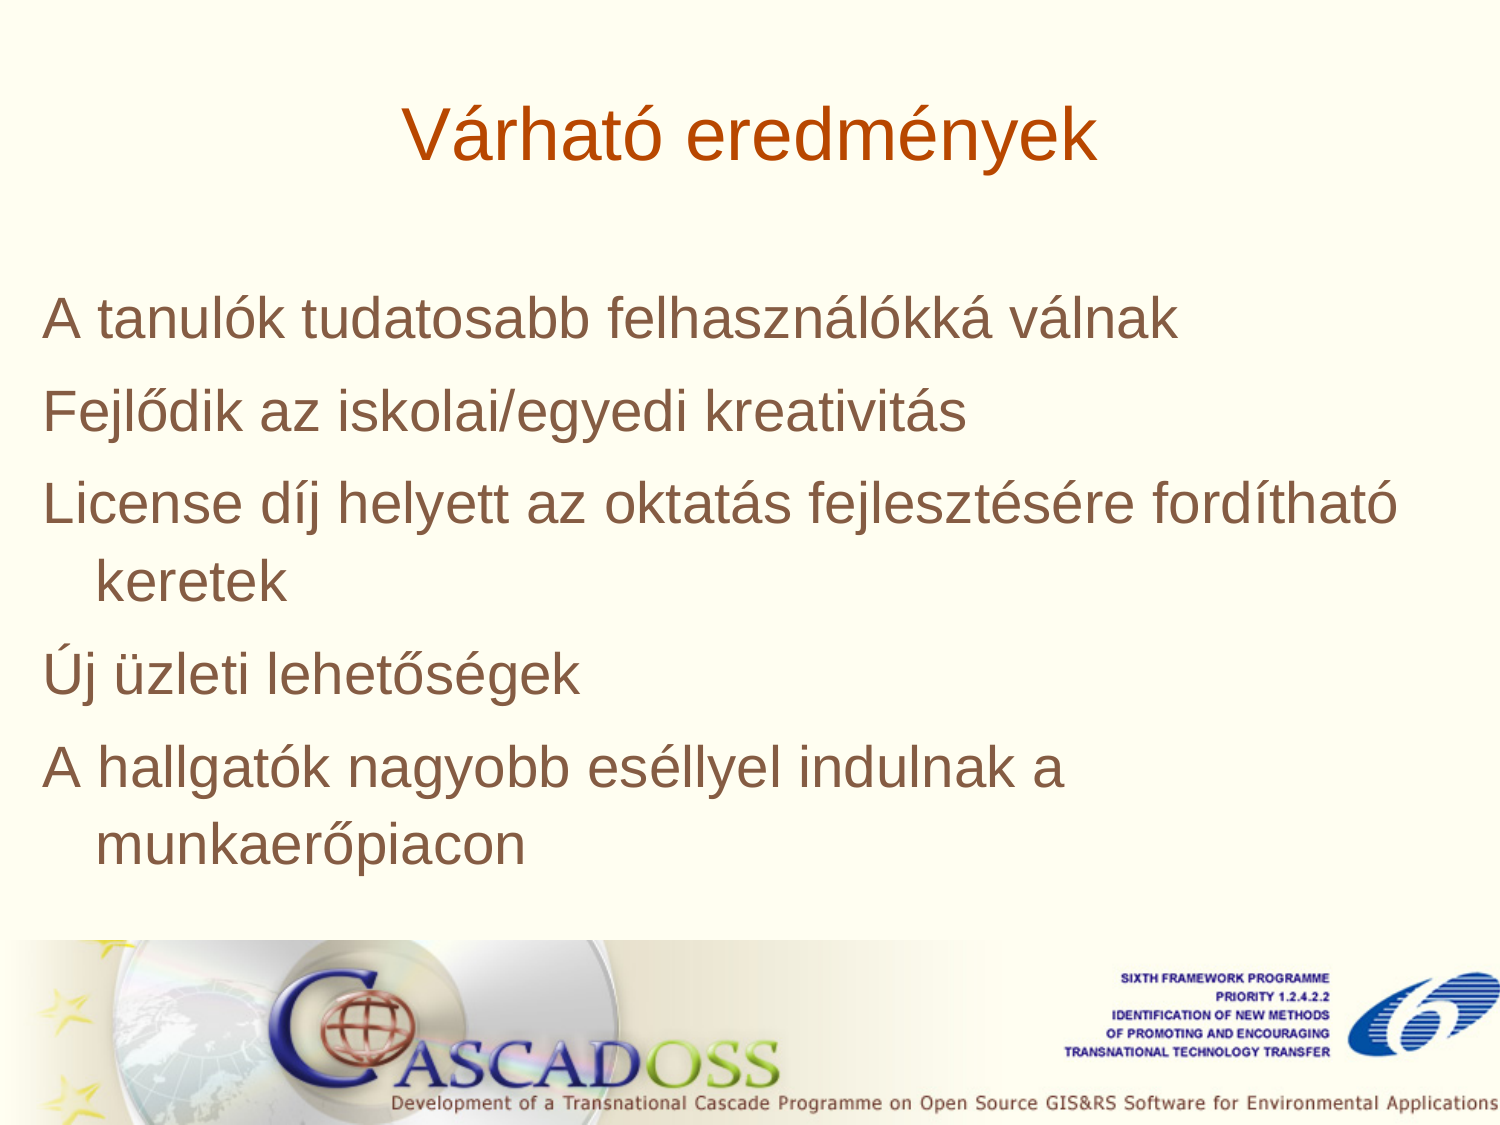

# Várható eredmények
A tanulók tudatosabb felhasználókká válnak
Fejlődik az iskolai/egyedi kreativitás
License díj helyett az oktatás fejlesztésére fordítható keretek
Új üzleti lehetőségek
A hallgatók nagyobb eséllyel indulnak a munkaerőpiacon